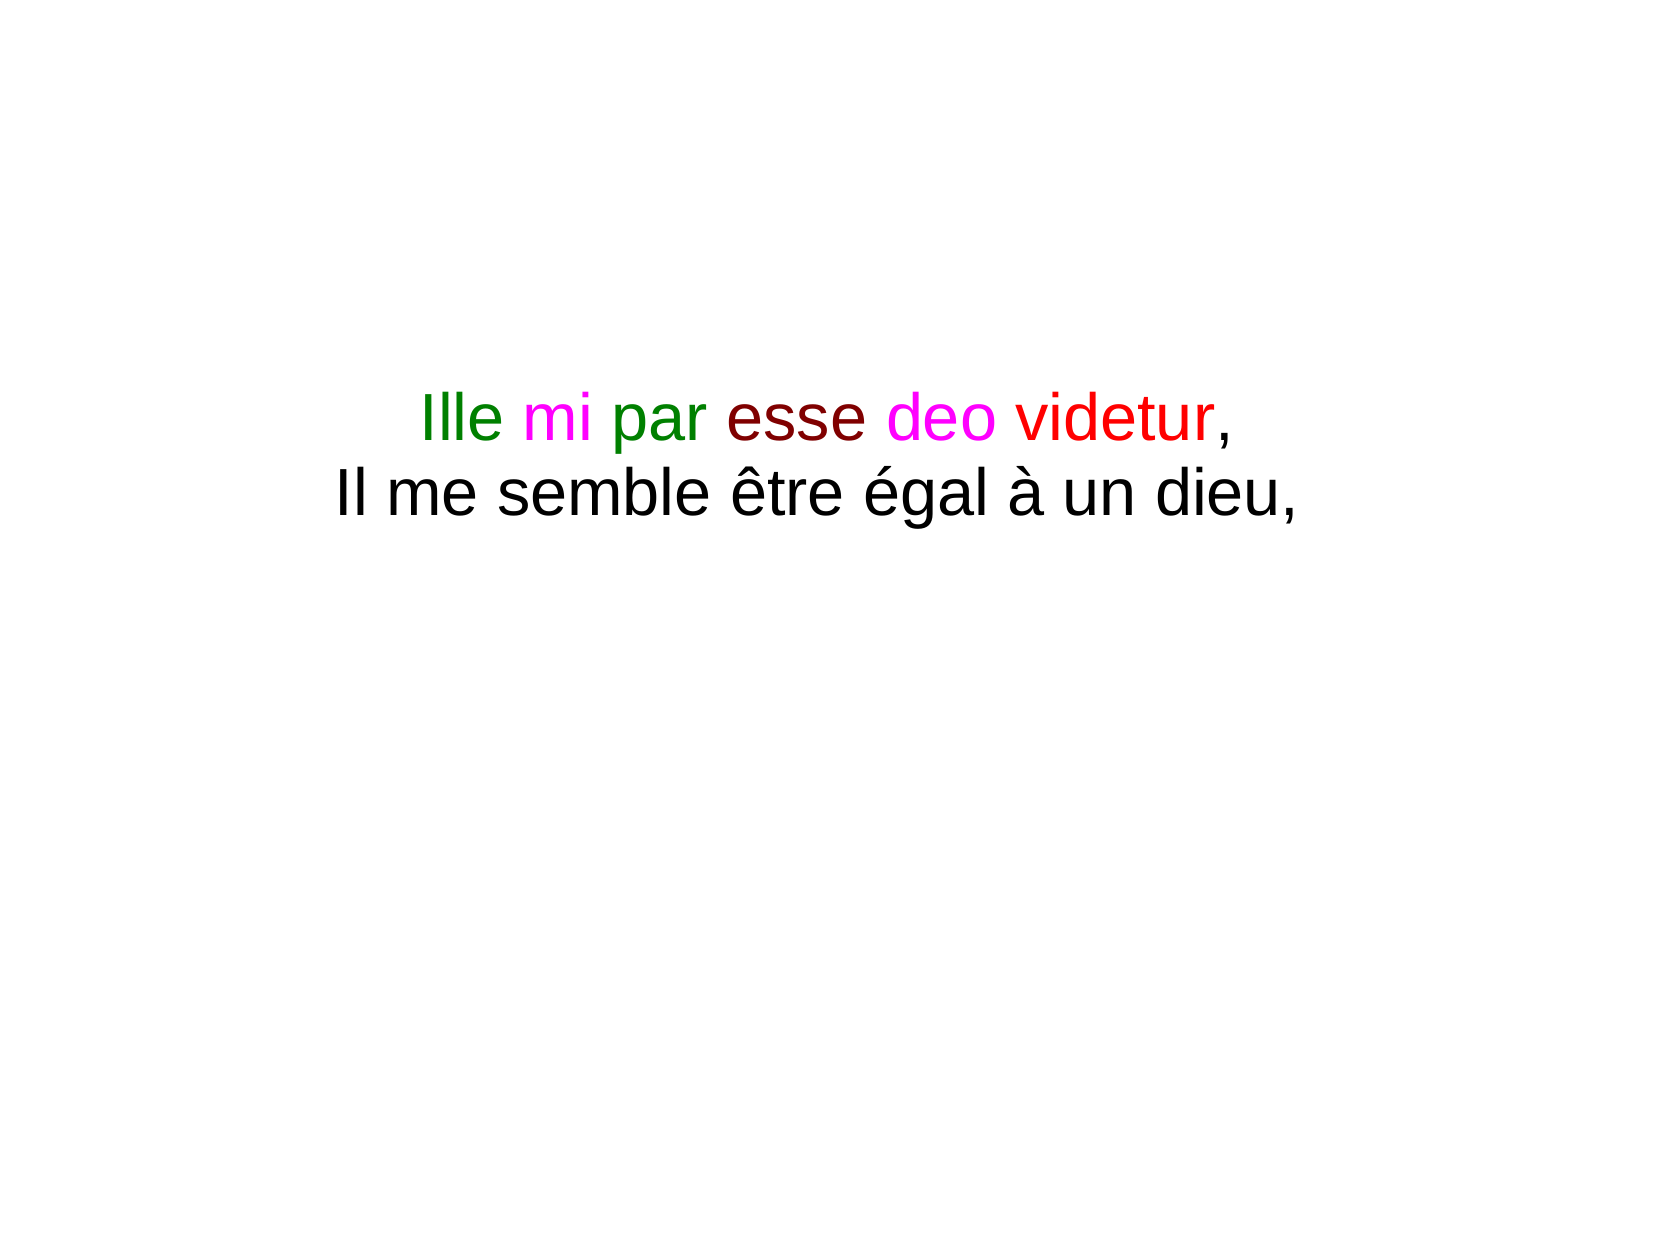

# Ille mi par esse deo videtur,
Il me semble être égal à un dieu,